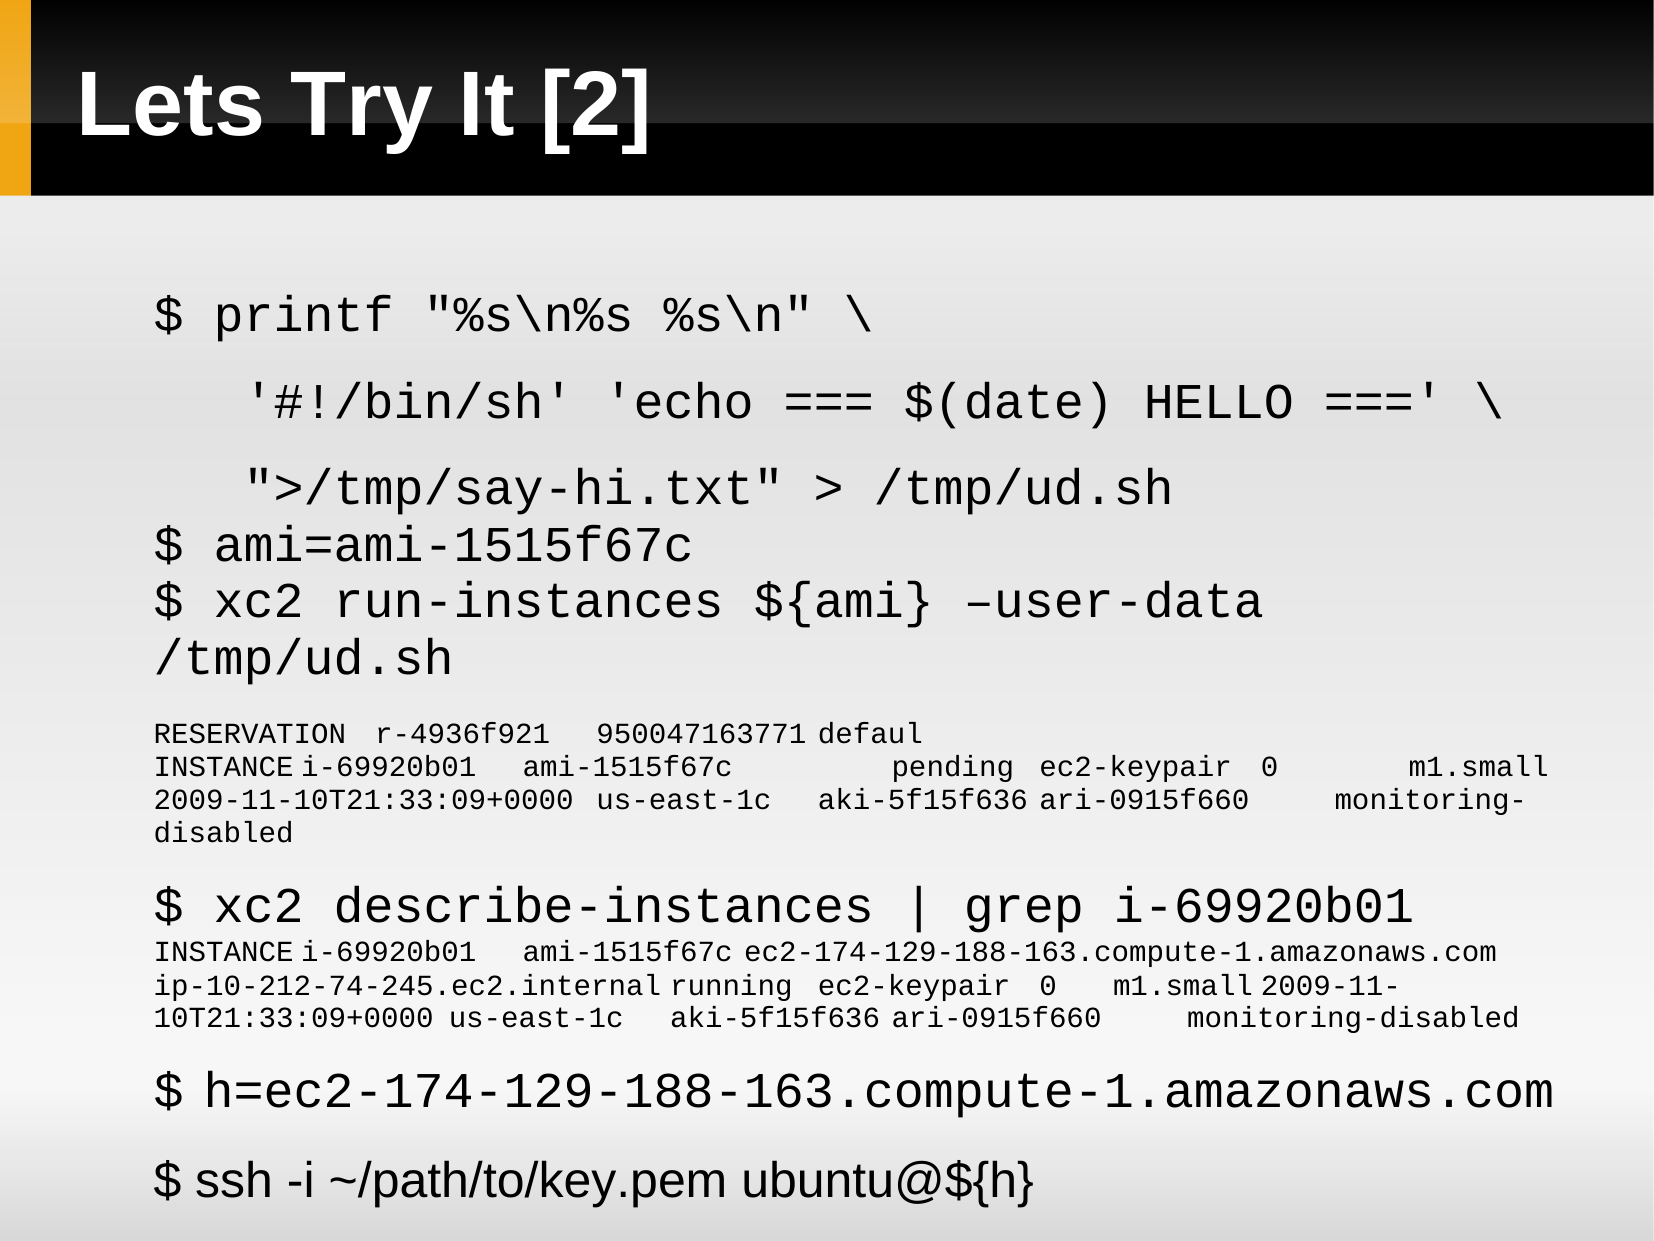

# Lets Try It [2]
$ printf "%s\n%s %s\n" \
 '#!/bin/sh' 'echo === $(date) HELLO ===' \
 ">/tmp/say-hi.txt" > /tmp/ud.sh
$ ami=ami-1515f67c
$ xc2 run-instances ${ami} –user-data /tmp/ud.sh
RESERVATION	r-4936f921	950047163771	defaul
INSTANCE	i-69920b01	ami-1515f67c			pending	ec2-keypair	0		m1.small	2009-11-10T21:33:09+0000	us-east-1c	aki-5f15f636	ari-0915f660		monitoring-disabled
$ xc2 describe-instances | grep i-69920b01
INSTANCE	i-69920b01	ami-1515f67c	ec2-174-129-188-163.compute-1.amazonaws.com	ip-10-212-74-245.ec2.internal	running	ec2-keypair	0	m1.small	2009-11-10T21:33:09+0000	us-east-1c	aki-5f15f636	ari-0915f660		monitoring-disabled
$ h=ec2-174-129-188-163.compute-1.amazonaws.com
$ ssh -i ~/path/to/key.pem ubuntu@${h}